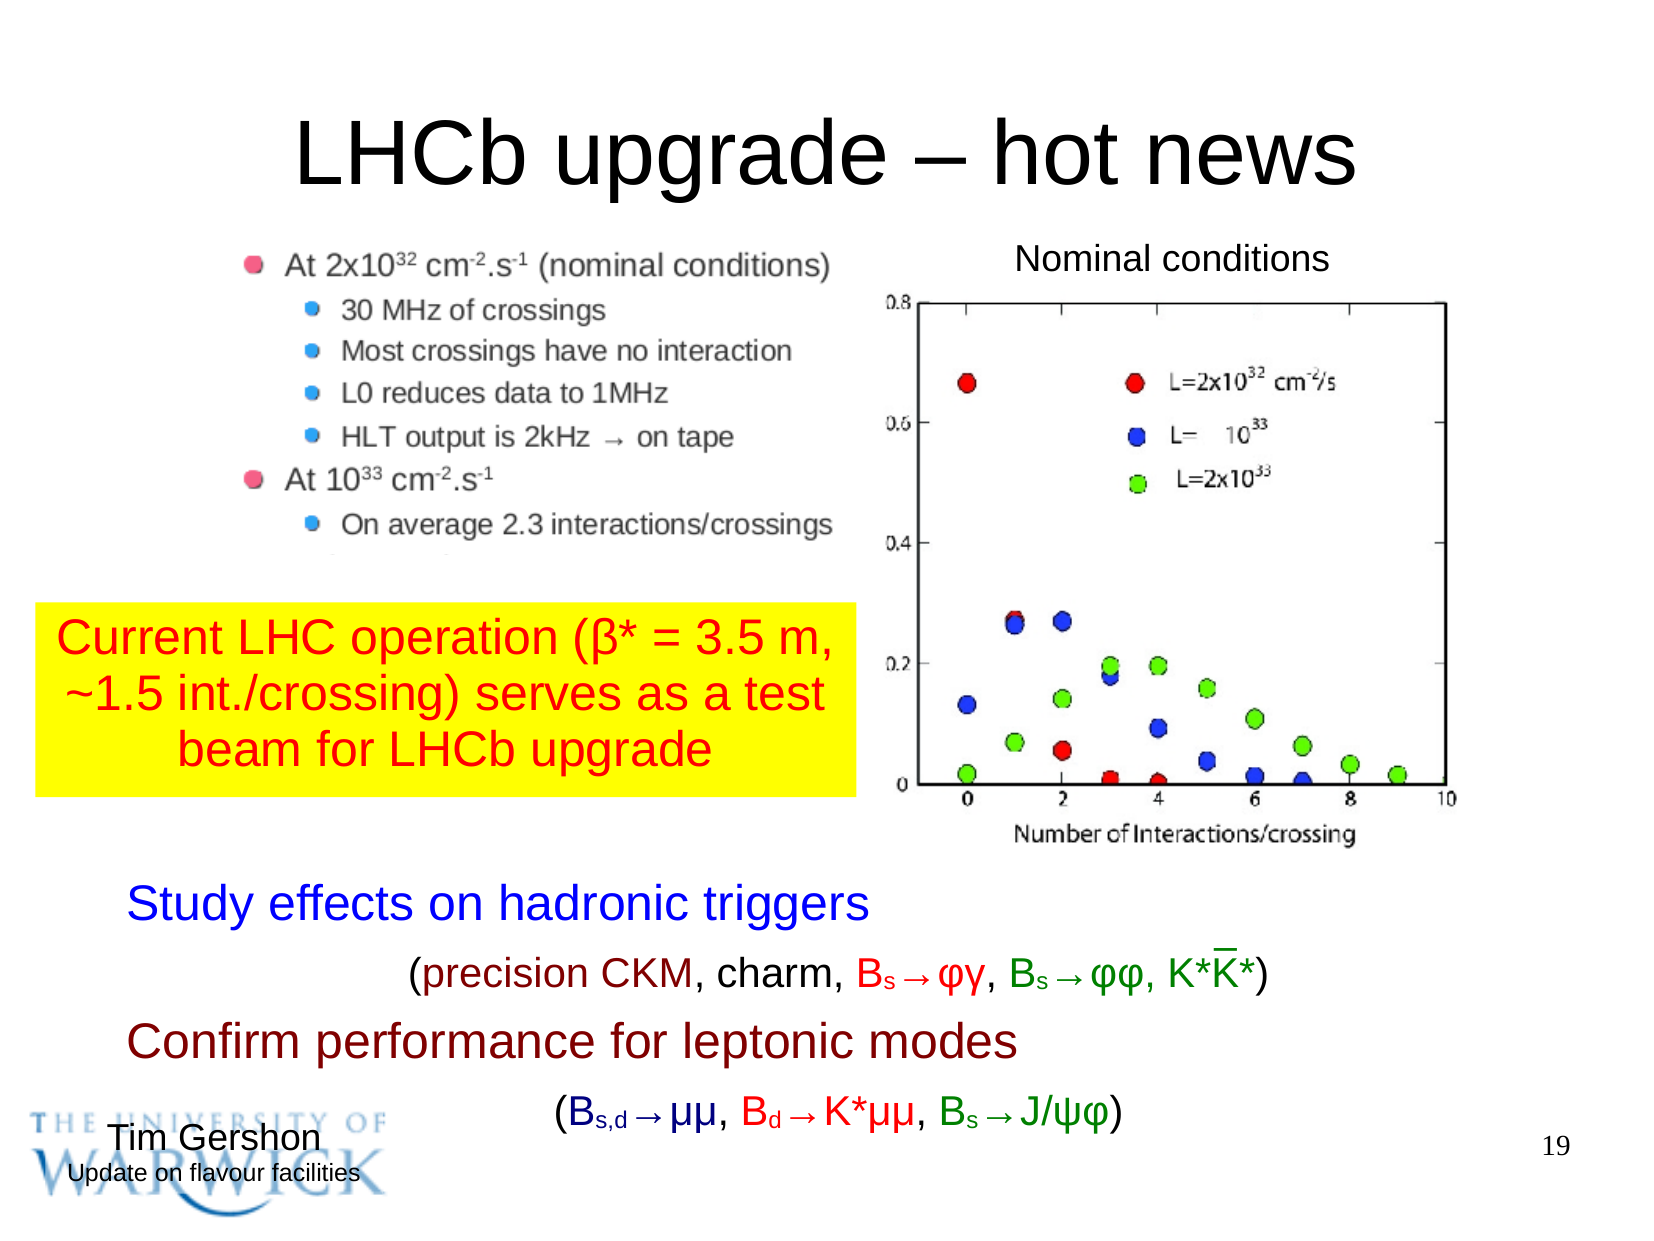

# LHCb upgrade – hot news
Nominal conditions
Current LHC operation (β* = 3.5 m, ~1.5 int./crossing) serves as a test beam for LHCb upgrade
Study effects on hadronic triggers
(precision CKM, charm, Bs→φγ, Bs→φφ, K*K*)
Confirm performance for leptonic modes
(Bs,d→μμ, Bd→K*μμ, Bs→J/ψφ)
–
Tim Gershon
Update on flavour facilities
Tim Gershon
Update on flavour facilities
19